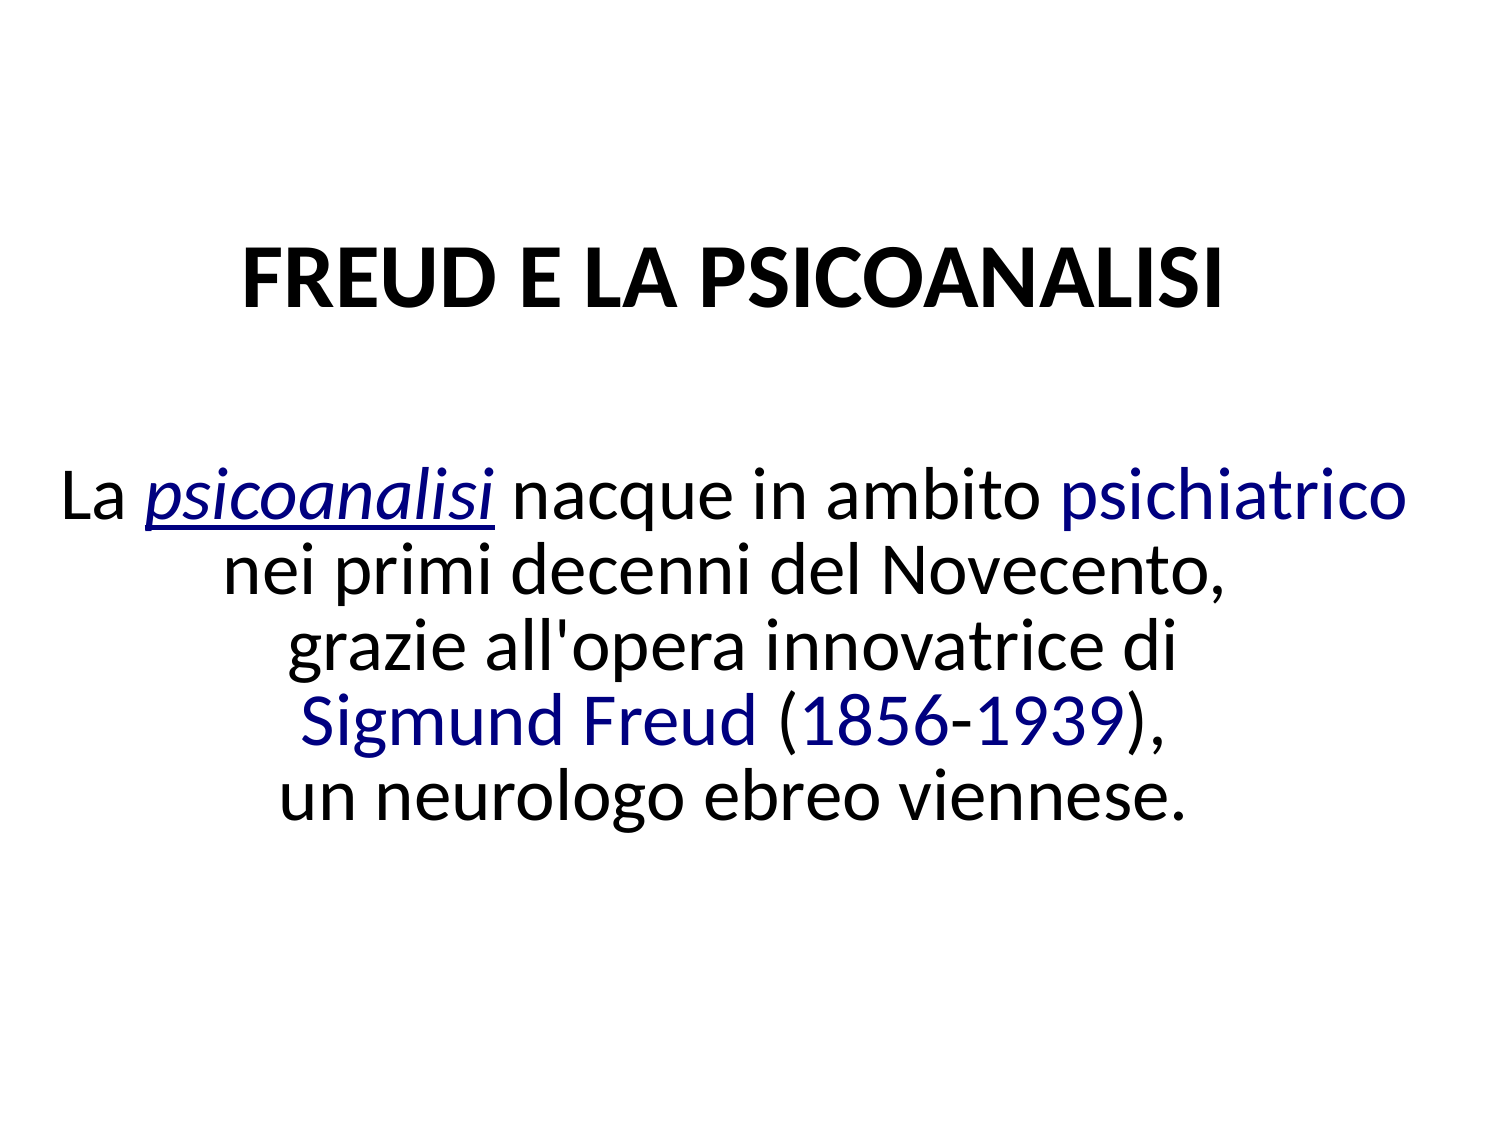

# FREUD E LA PSICOANALISI La psicoanalisi nacque in ambito psichiatrico nei primi decenni del Novecento, grazie all'opera innovatrice di Sigmund Freud (1856-1939), un neurologo ebreo viennese.